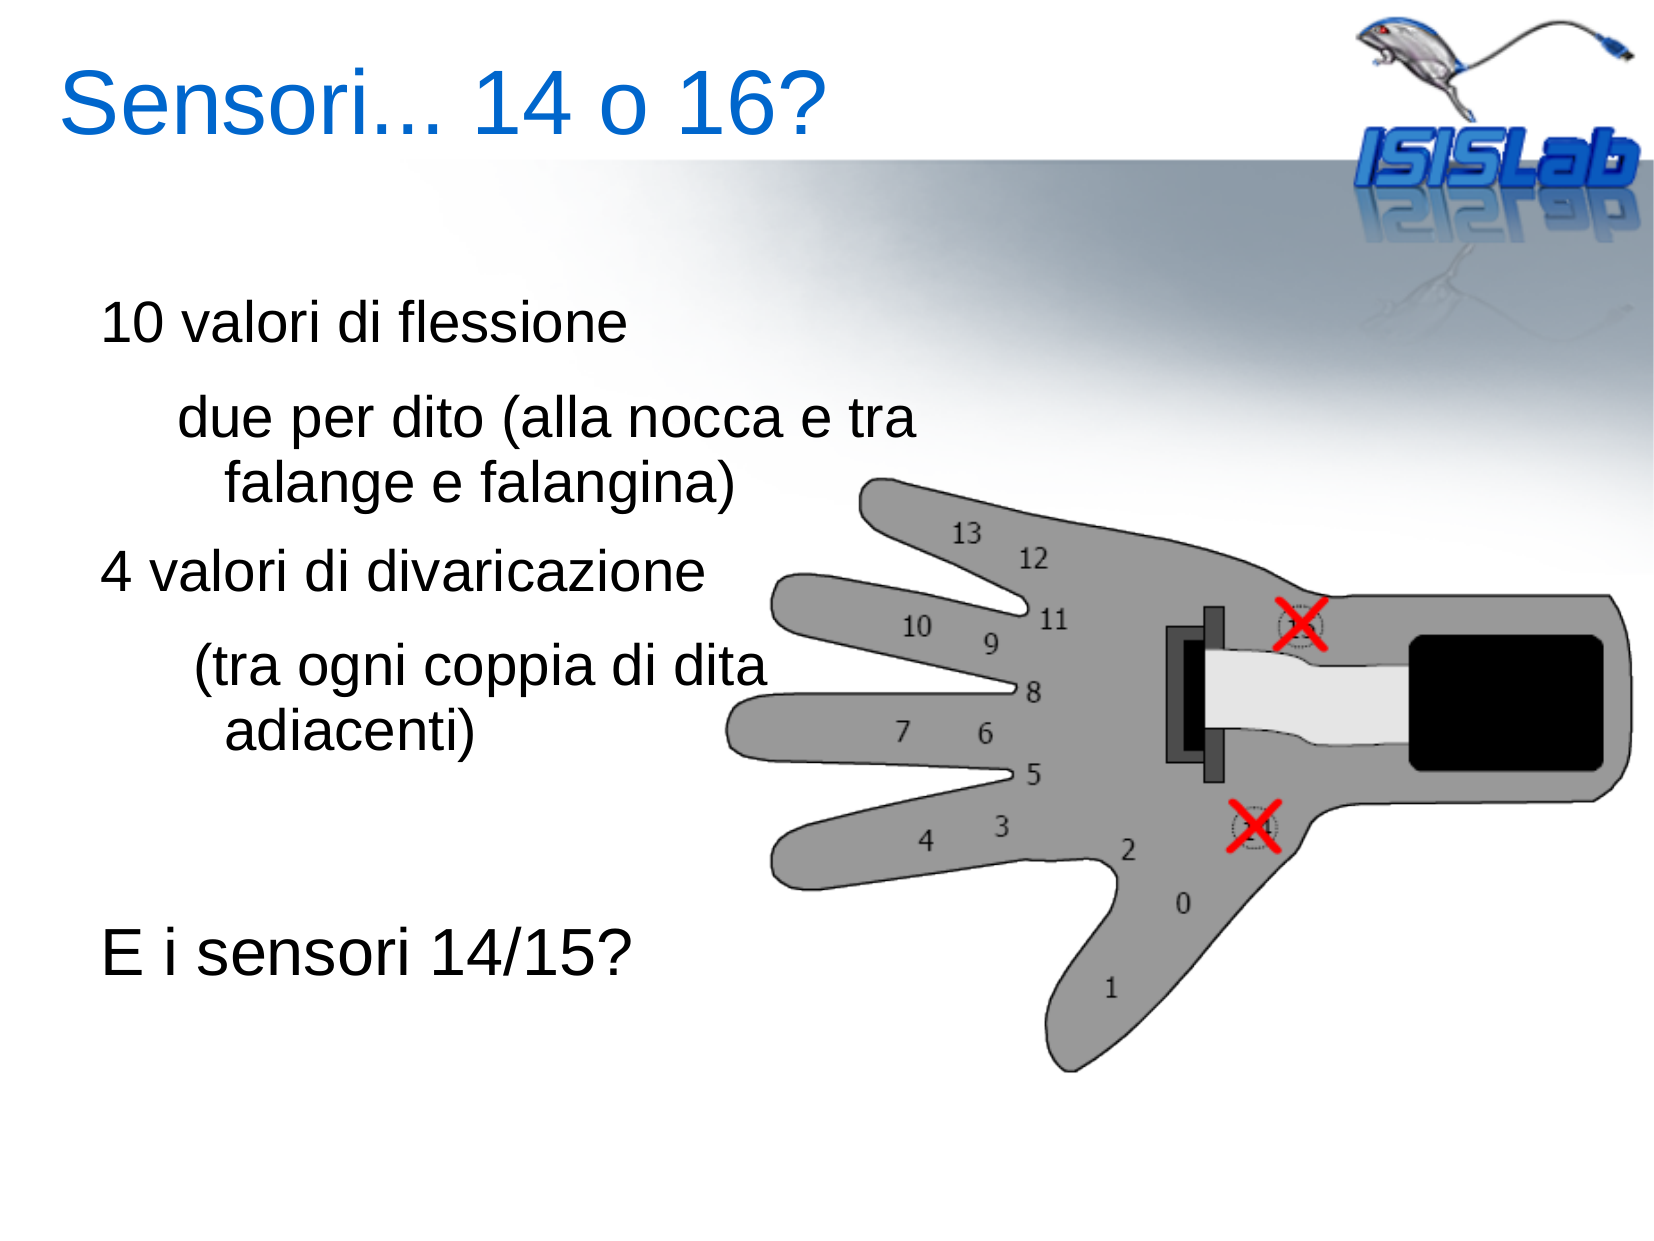

# Sensori... 14 o 16?
10 valori di flessione
due per dito (alla nocca e tra falange e falangina)
4 valori di divaricazione
 (tra ogni coppia di dita adiacenti)
E i sensori 14/15?